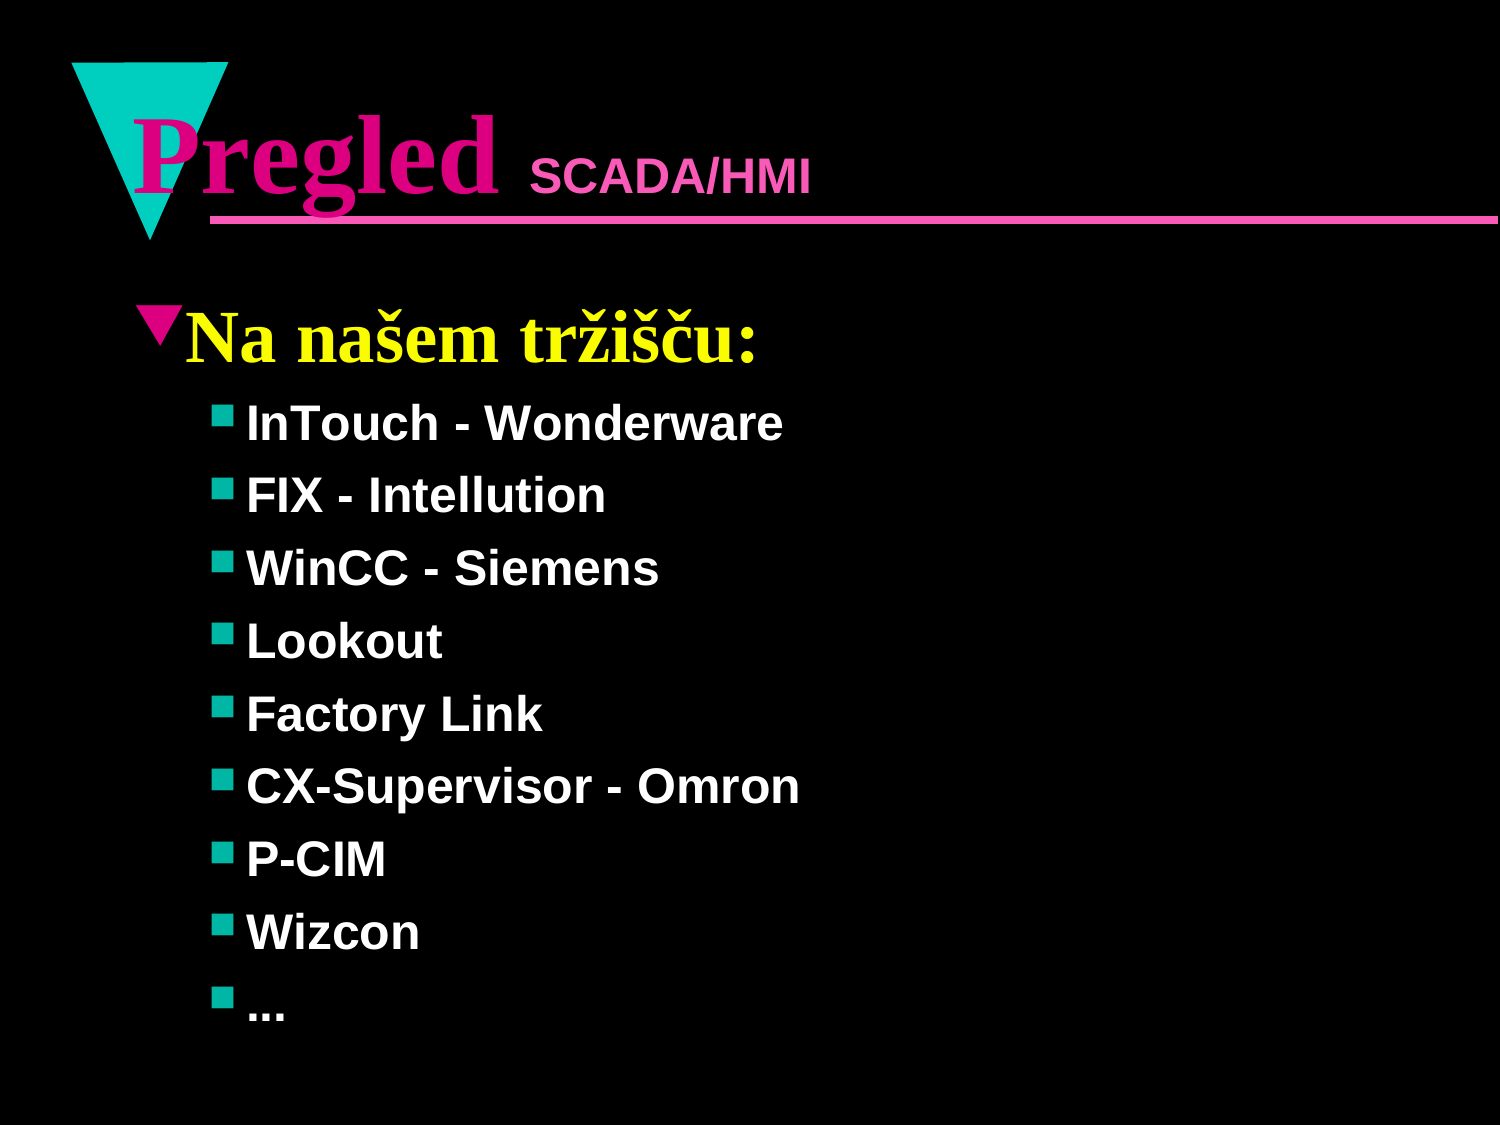

# Pregled SCADA/HMI
Na našem tržišču:
InTouch - Wonderware
FIX - Intellution
WinCC - Siemens
Lookout
Factory Link
CX-Supervisor - Omron
P-CIM
Wizcon
...
9